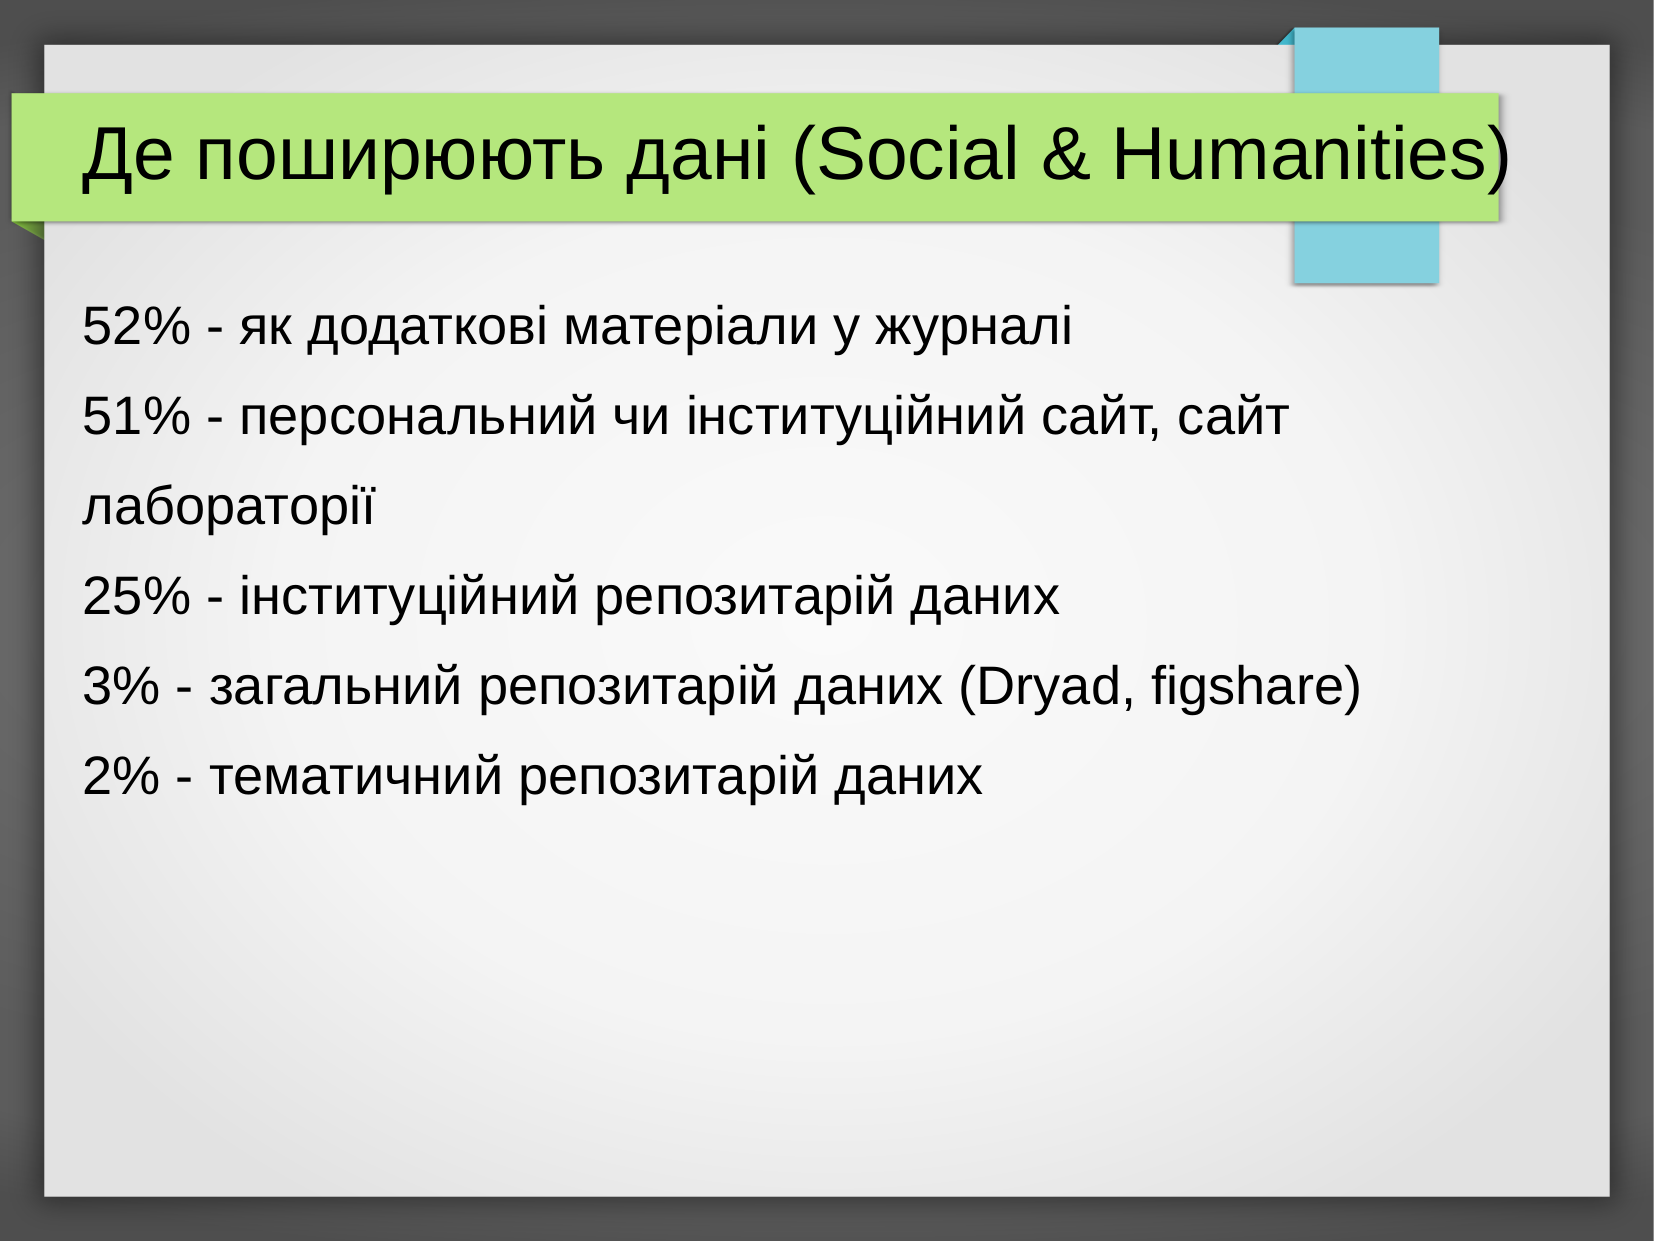

# Де поширюють дані (Social & Humanities)
52% - як додаткові матеріали у журналі
51% - персональний чи інституційний сайт, сайт
лабораторії
25% - інституційний репозитарій даних
3% - загальний репозитарій даних (Dryad, figshare)
2% - тематичний репозитарій даних